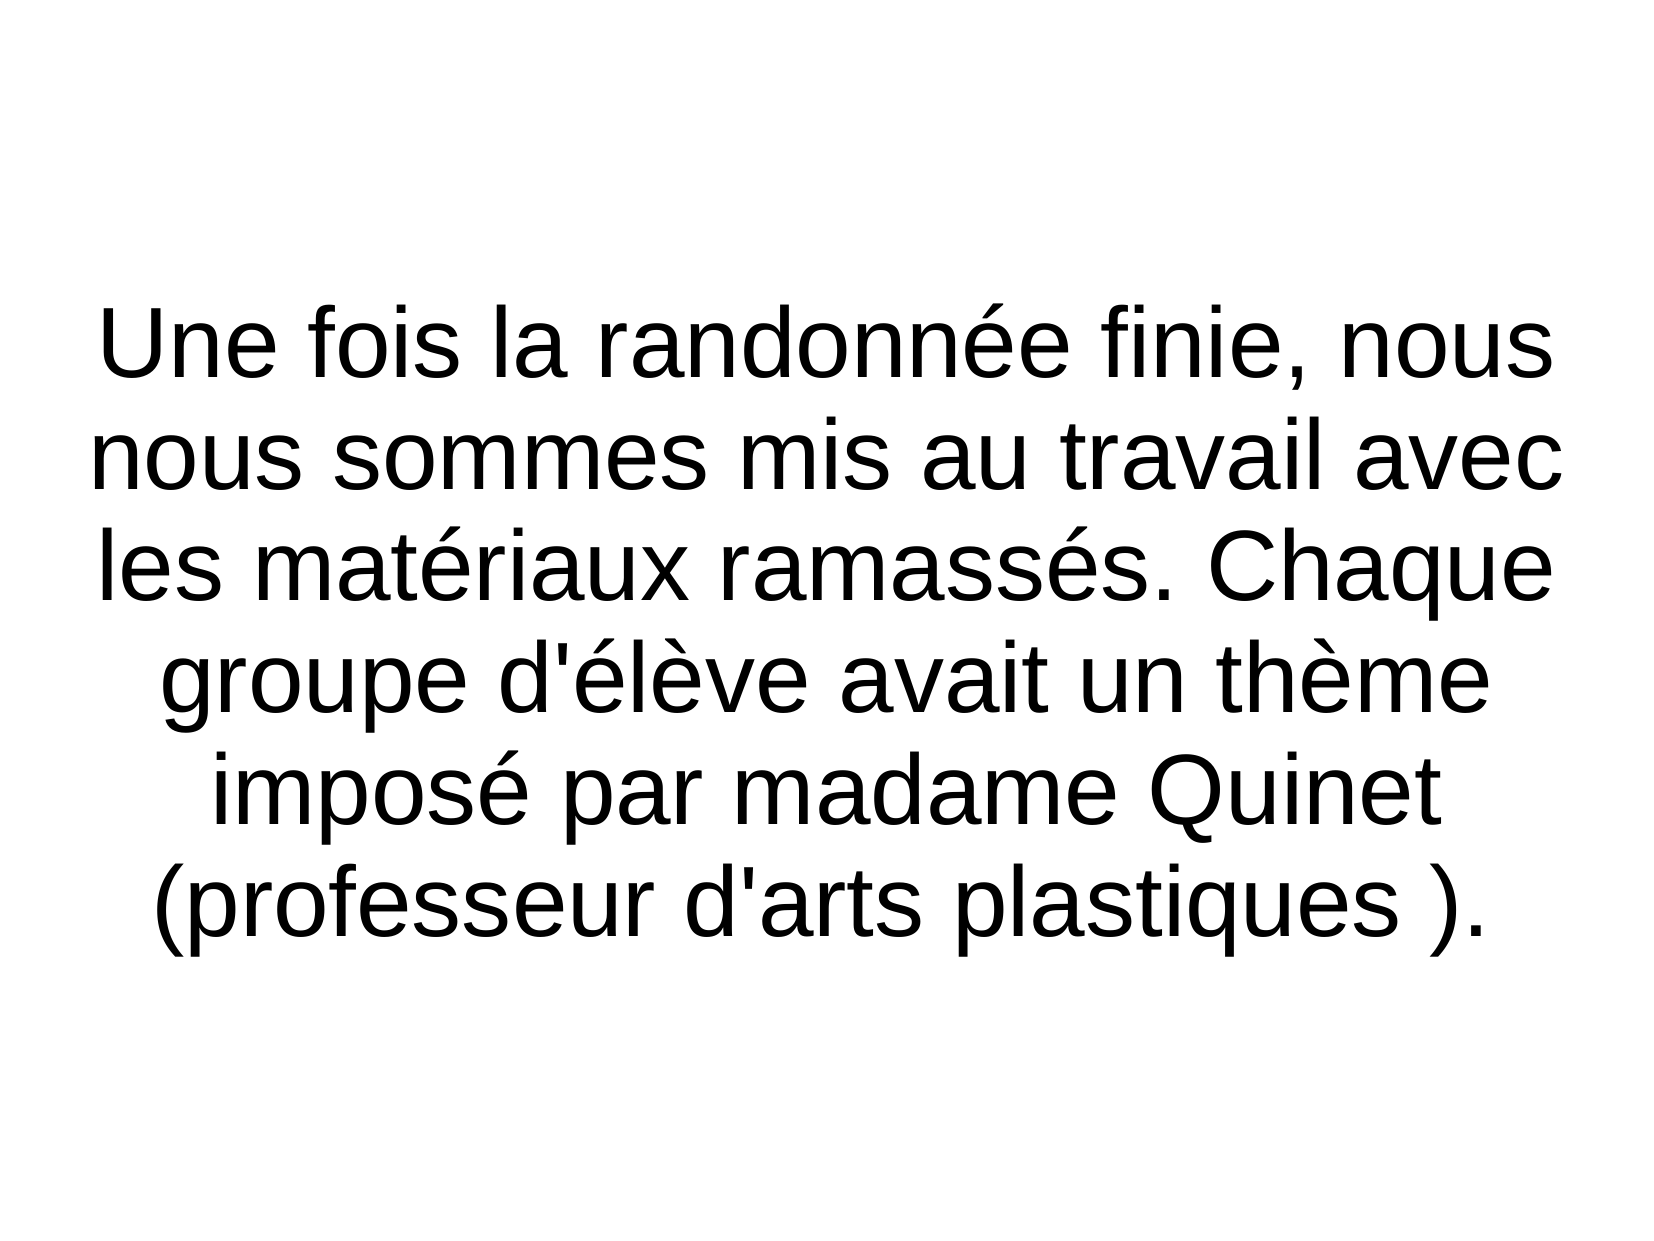

#
Une fois la randonnée finie, nous nous sommes mis au travail avec les matériaux ramassés. Chaque groupe d'élève avait un thème imposé par madame Quinet (professeur d'arts plastiques ).